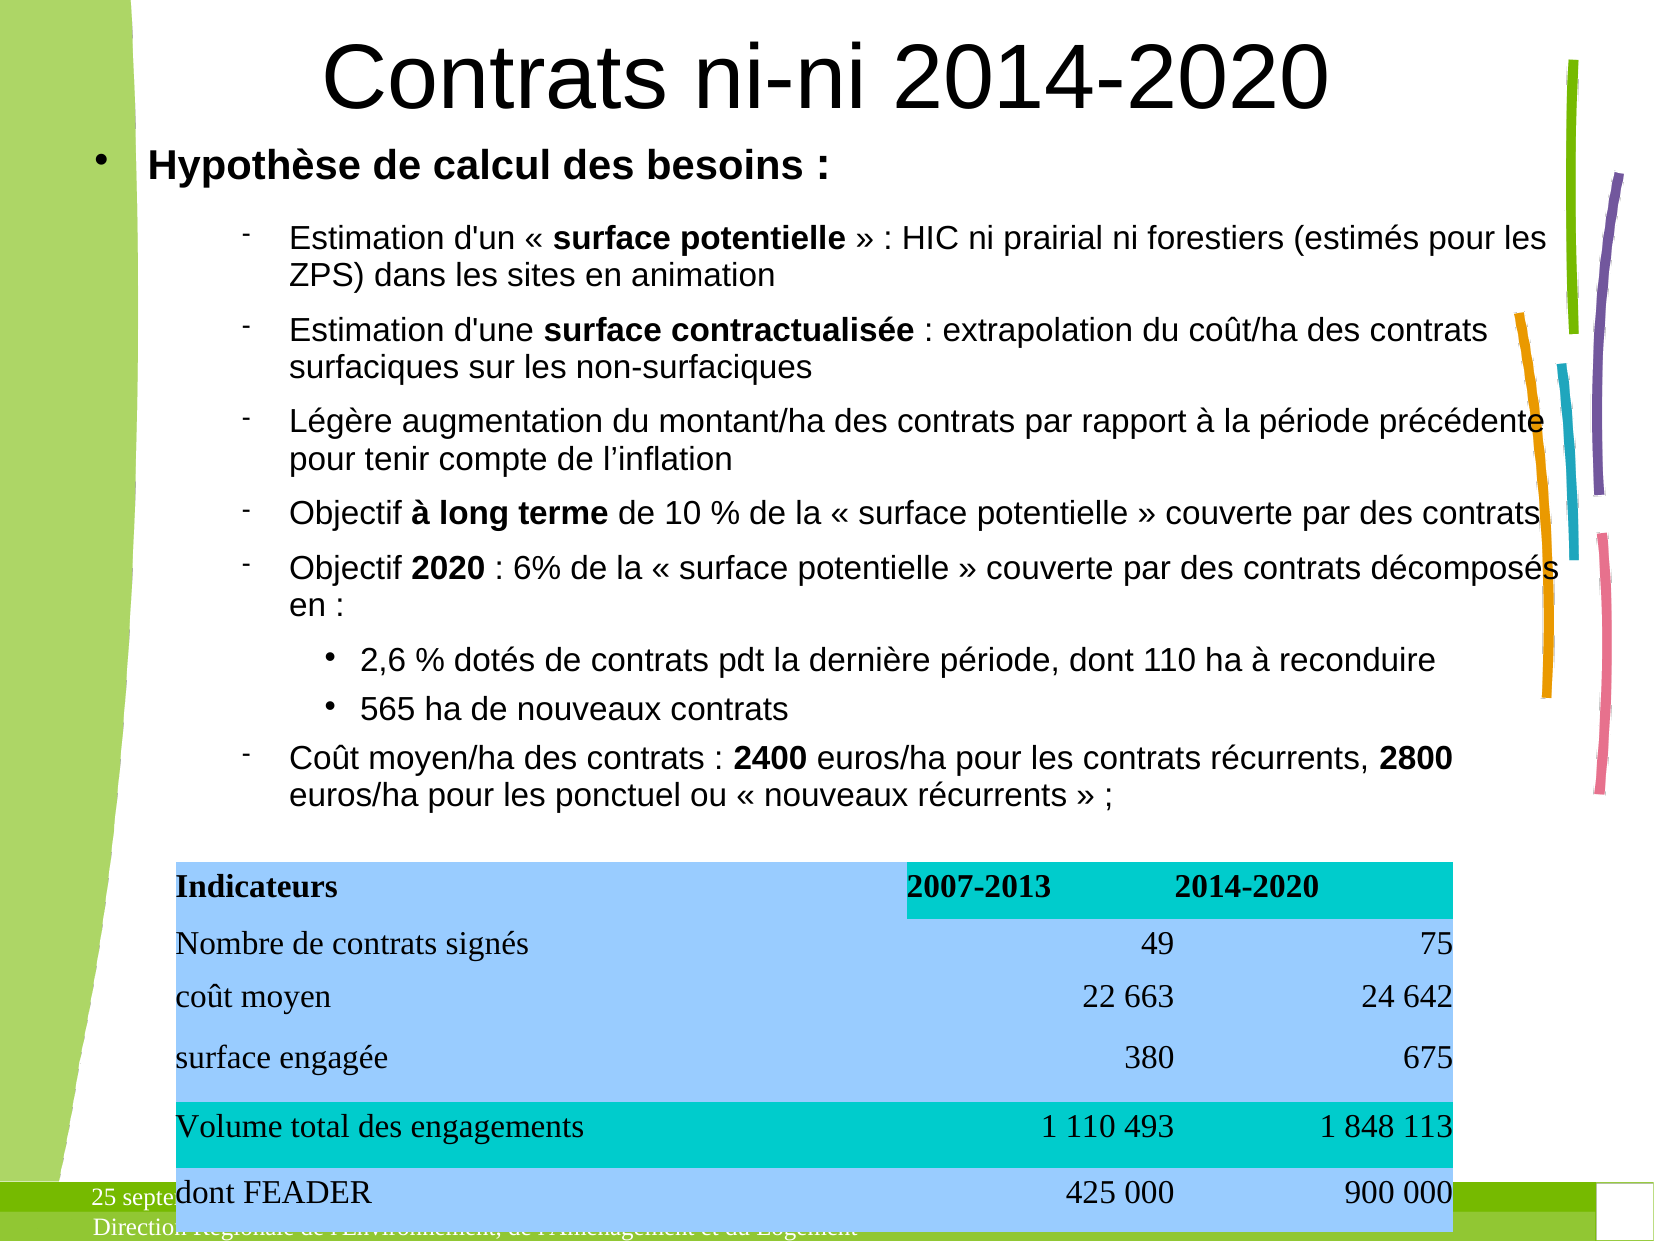

# Contrats ni-ni 2014-2020
Hypothèse de calcul des besoins :
Estimation d'un « surface potentielle » : HIC ni prairial ni forestiers (estimés pour les ZPS) dans les sites en animation
Estimation d'une surface contractualisée : extrapolation du coût/ha des contrats surfaciques sur les non-surfaciques
Légère augmentation du montant/ha des contrats par rapport à la période précédente pour tenir compte de l’inflation
Objectif à long terme de 10 % de la « surface potentielle » couverte par des contrats
Objectif 2020 : 6% de la « surface potentielle » couverte par des contrats décomposés en :
2,6 % dotés de contrats pdt la dernière période, dont 110 ha à reconduire
565 ha de nouveaux contrats
Coût moyen/ha des contrats : 2400 euros/ha pour les contrats récurrents, 2800 euros/ha pour les ponctuel ou « nouveaux récurrents » ;
 ,
| Indicateurs | 2007-2013 | 2014-2020 |
| --- | --- | --- |
| Nombre de contrats signés | 49 | 75 |
| coût moyen | 22 663 | 24 642 |
| surface engagée | 380 | 675 |
| Volume total des engagements | 1 110 493 | 1 848 113 |
| dont FEADER | 425 000 | 900 000 |